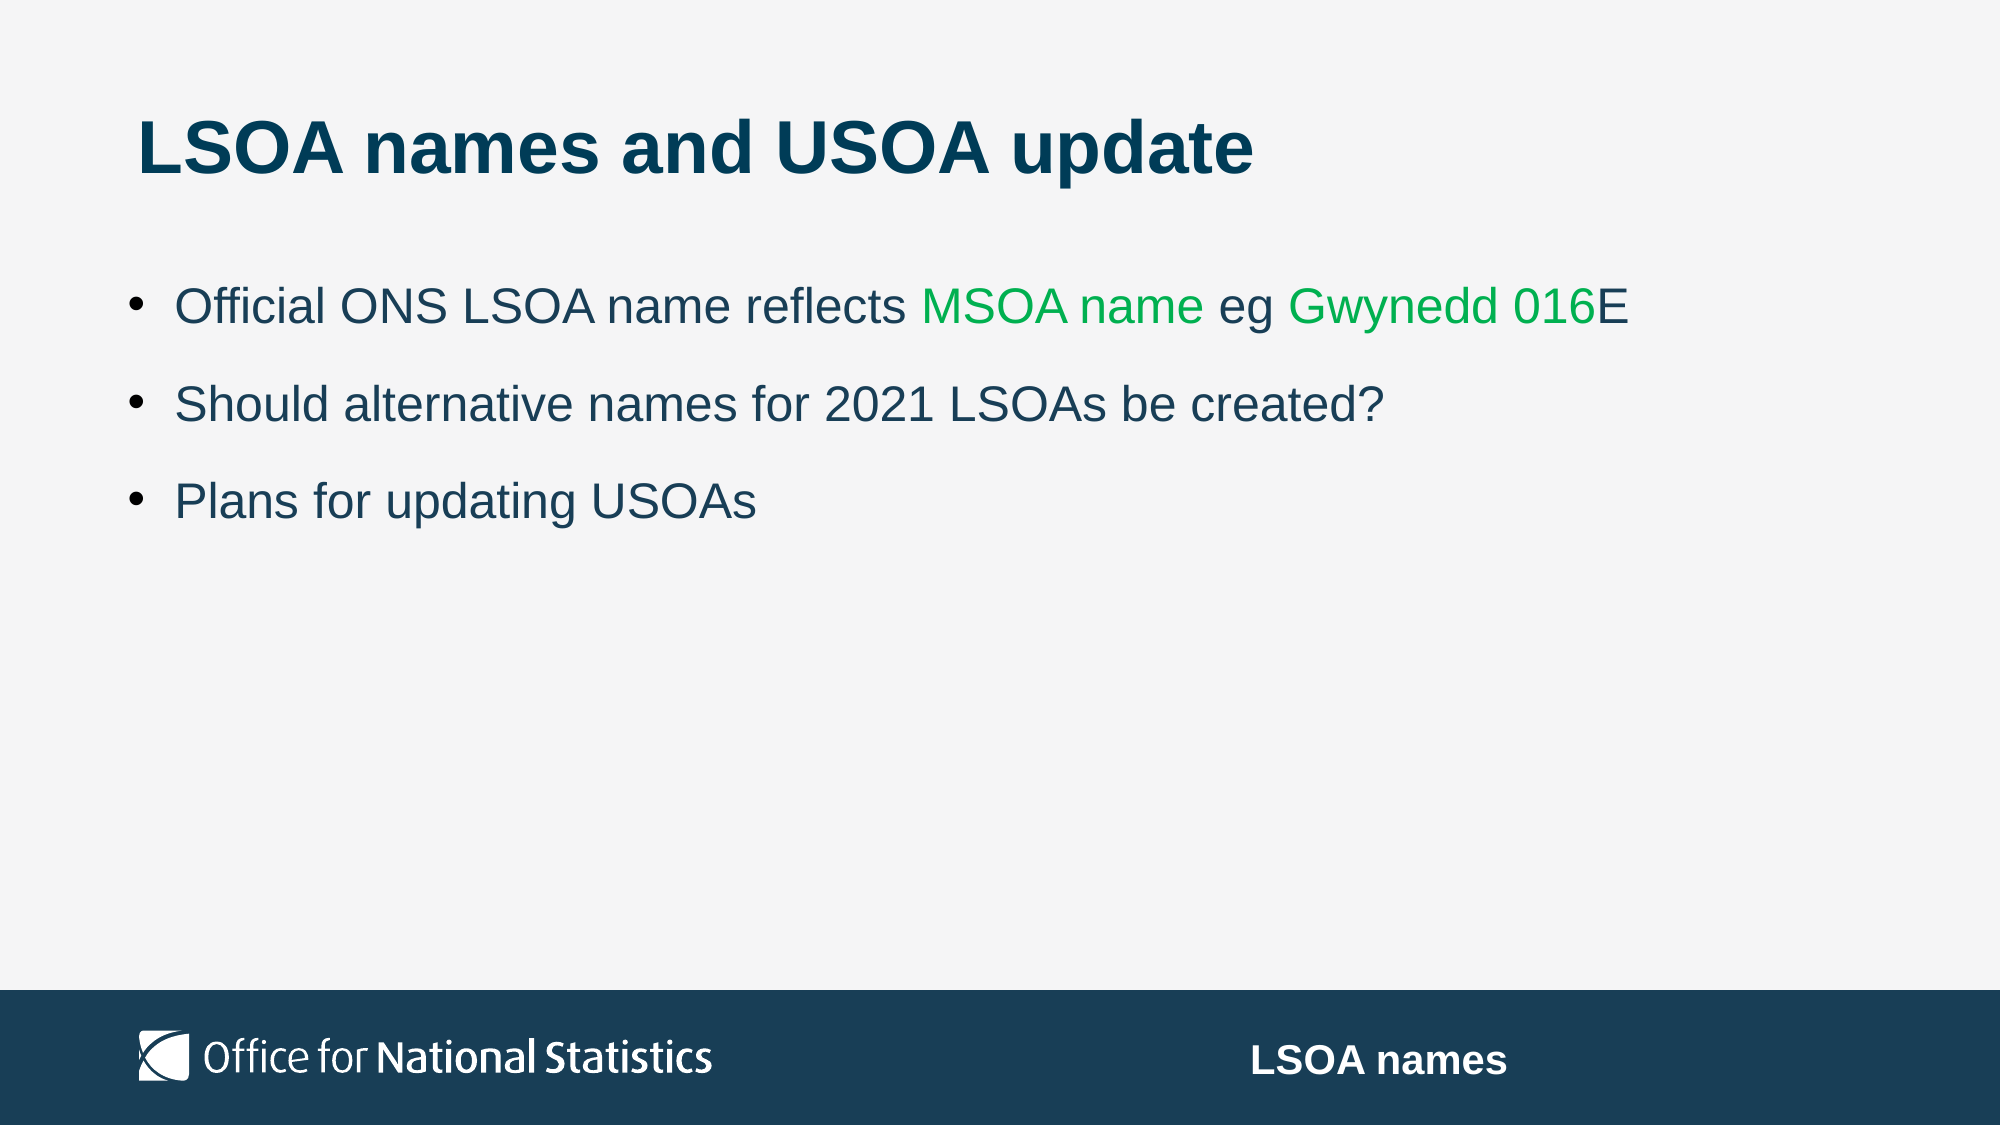

# LSOA names and USOA update
Official ONS LSOA name reflects MSOA name eg Gwynedd 016E
Should alternative names for 2021 LSOAs be created?
Plans for updating USOAs
LSOA names